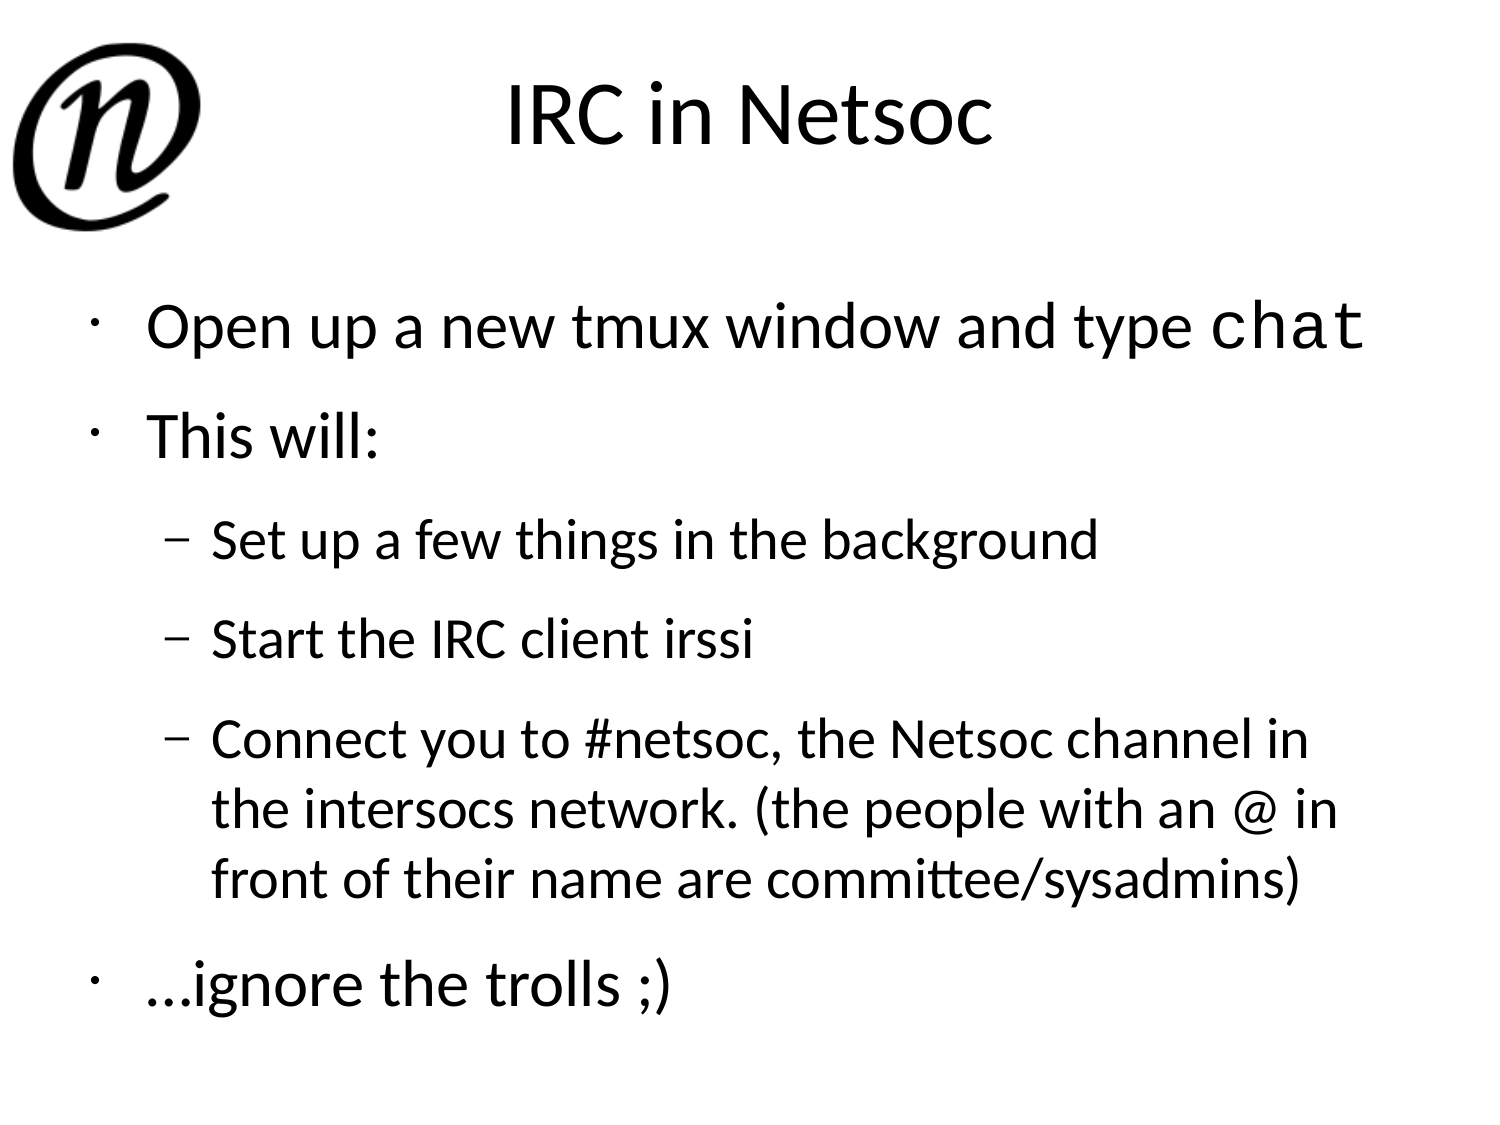

# IRC in Netsoc
Open up a new tmux window and type chat
This will:
Set up a few things in the background
Start the IRC client irssi
Connect you to #netsoc, the Netsoc channel in the intersocs network. (the people with an @ in front of their name are committee/sysadmins)
…ignore the trolls ;)